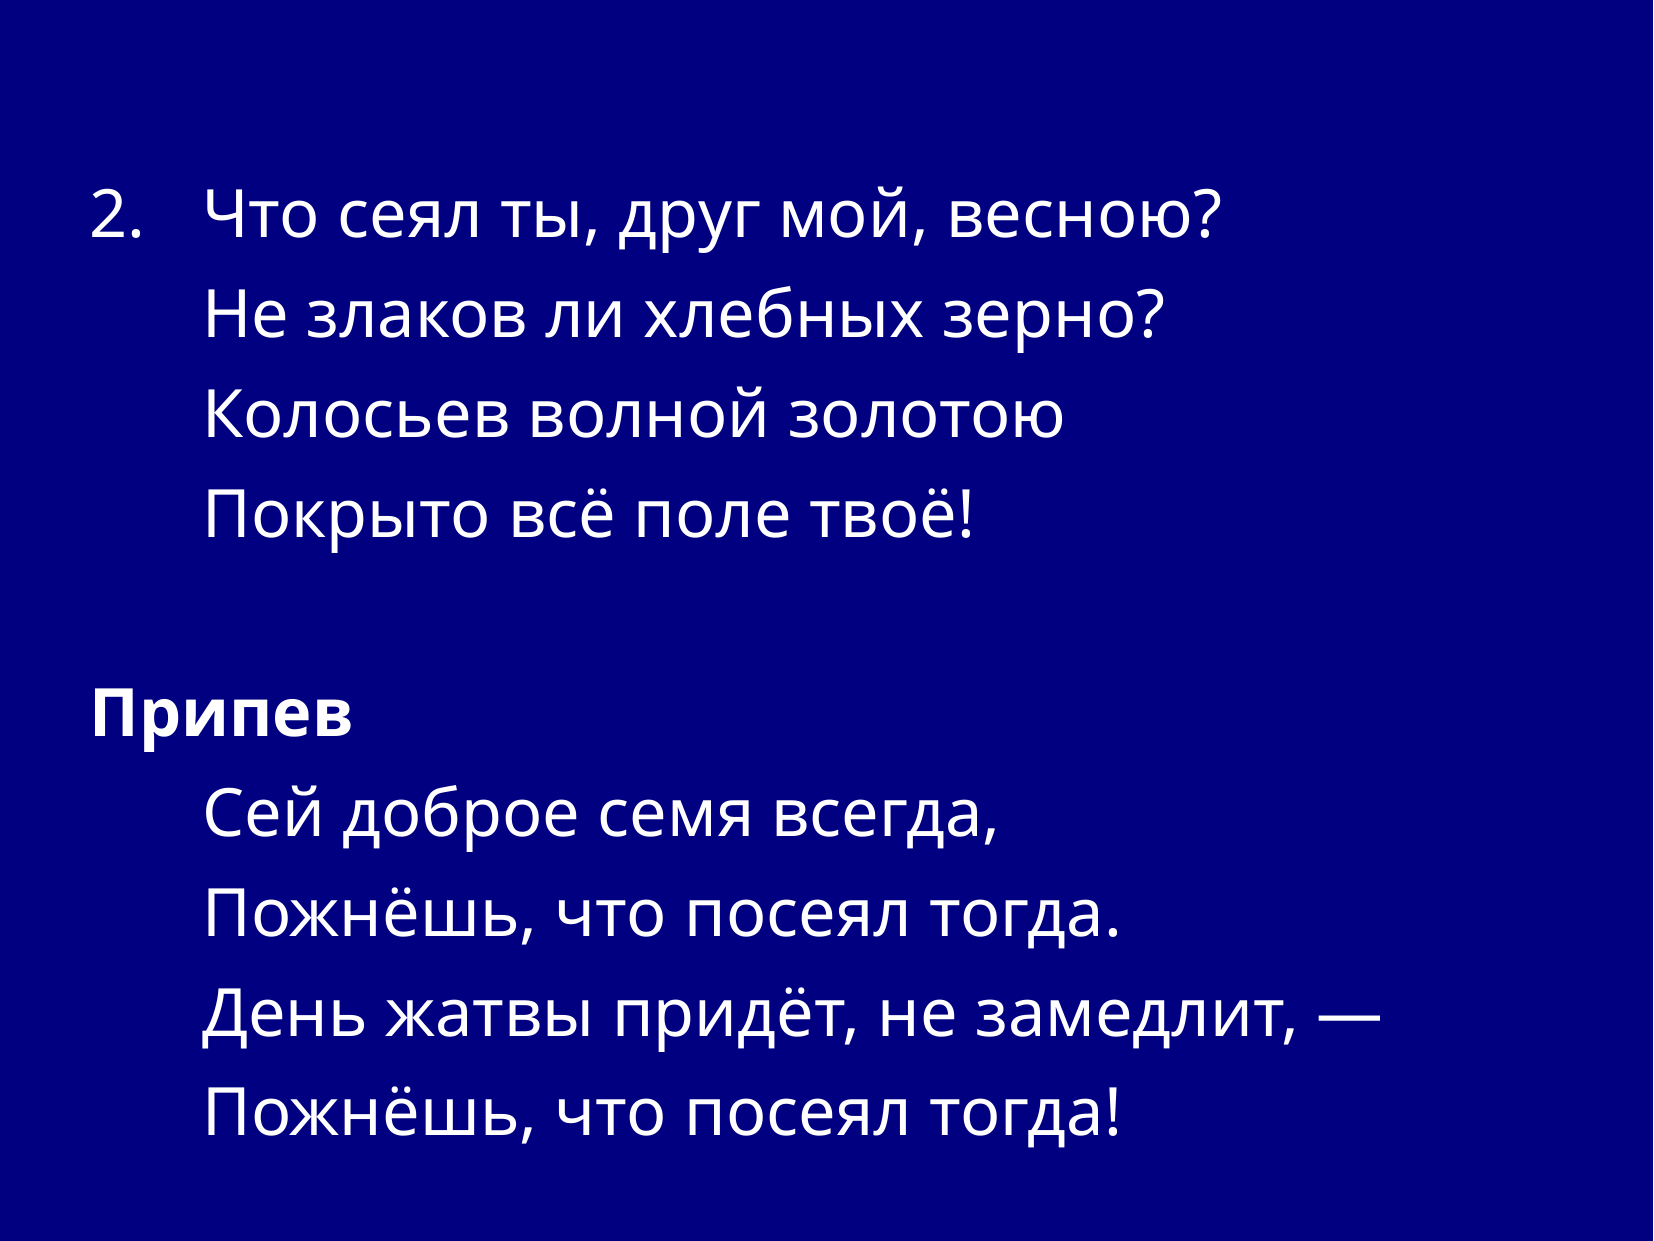

2.	Что сеял ты, друг мой, весною?
	Не злаков ли хлебных зерно?
	Колосьев волной золотою
	Покрыто всё поле твоё!
Припев
	Сей доброе семя всегда,
	Пожнёшь, что посеял тогда.
	День жатвы придёт, не замедлит, —
	Пожнёшь, что посеял тогда!